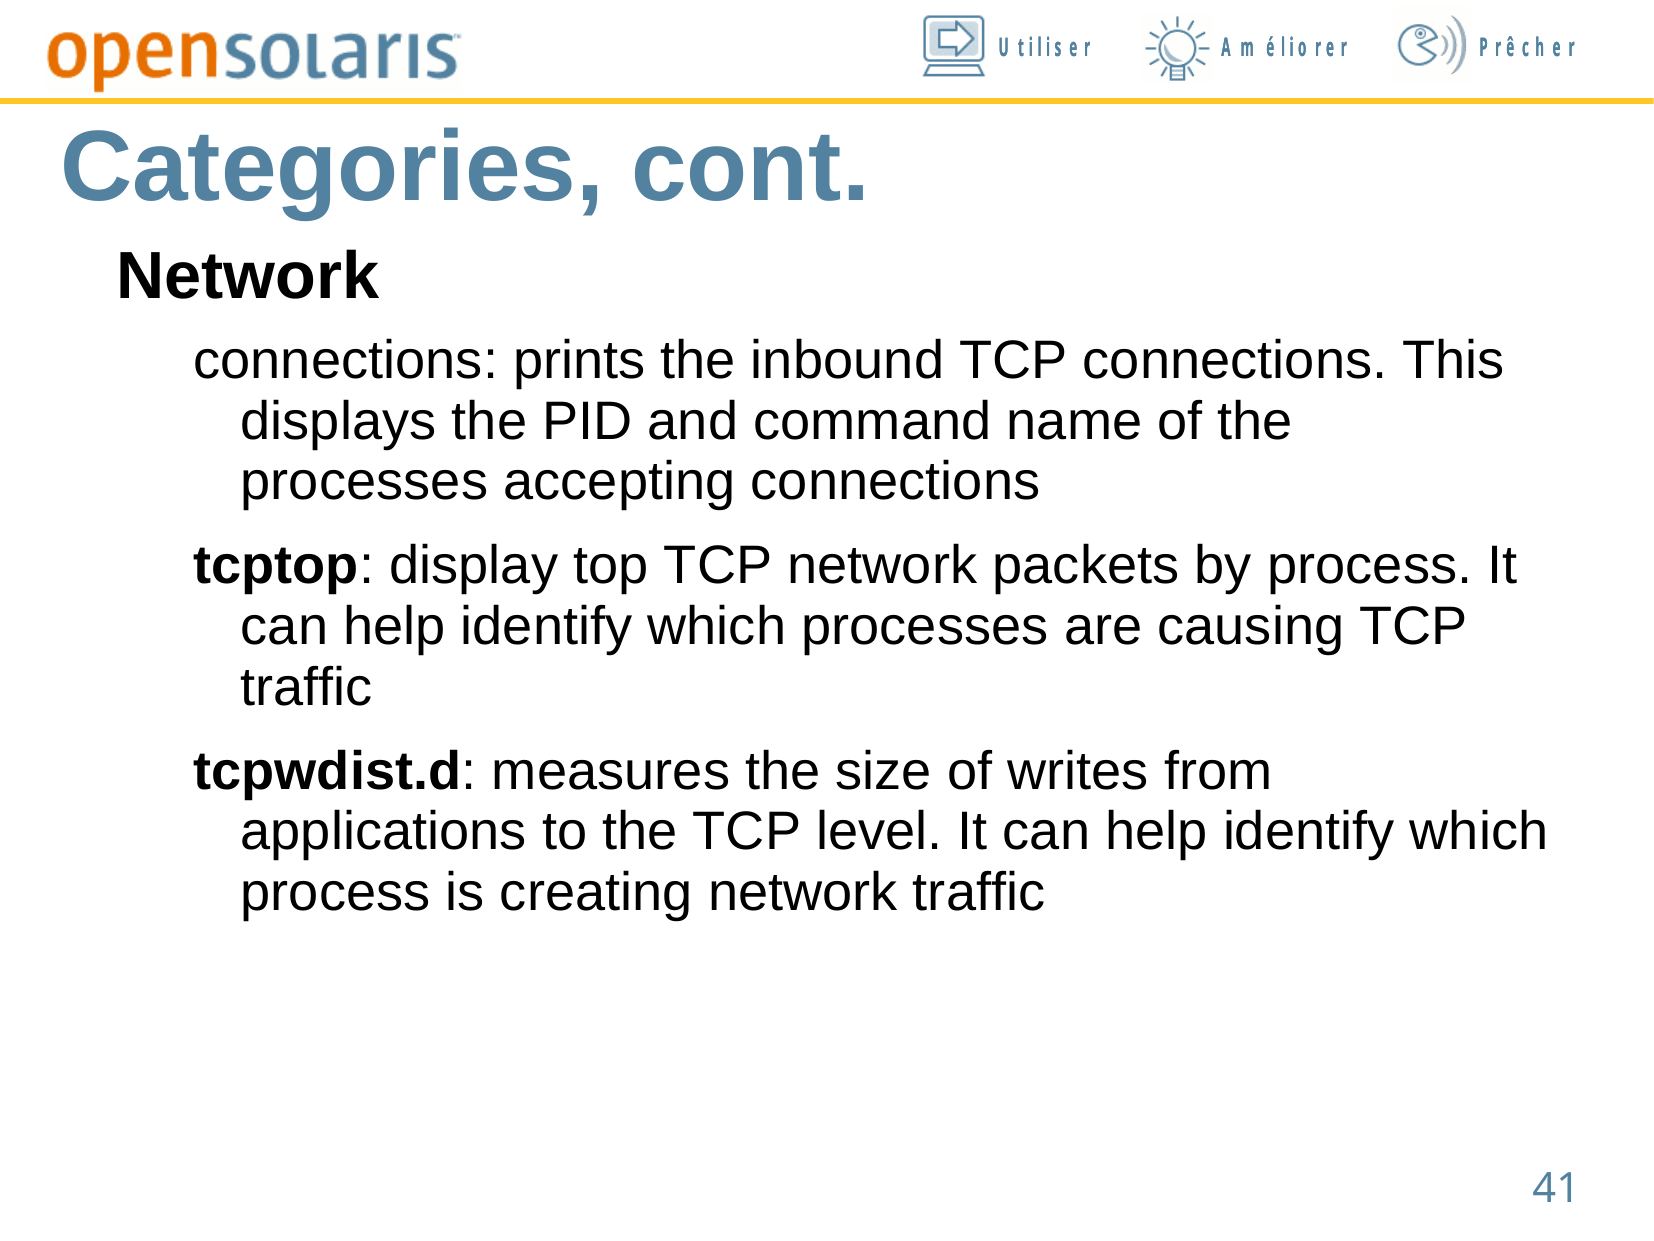

# Categories, cont.
Network
connections: prints the inbound TCP connections. This displays the PID and command name of the processes accepting connections
tcptop: display top TCP network packets by process. It can help identify which processes are causing TCP traffic
tcpwdist.d: measures the size of writes from applications to the TCP level. It can help identify which process is creating network traffic